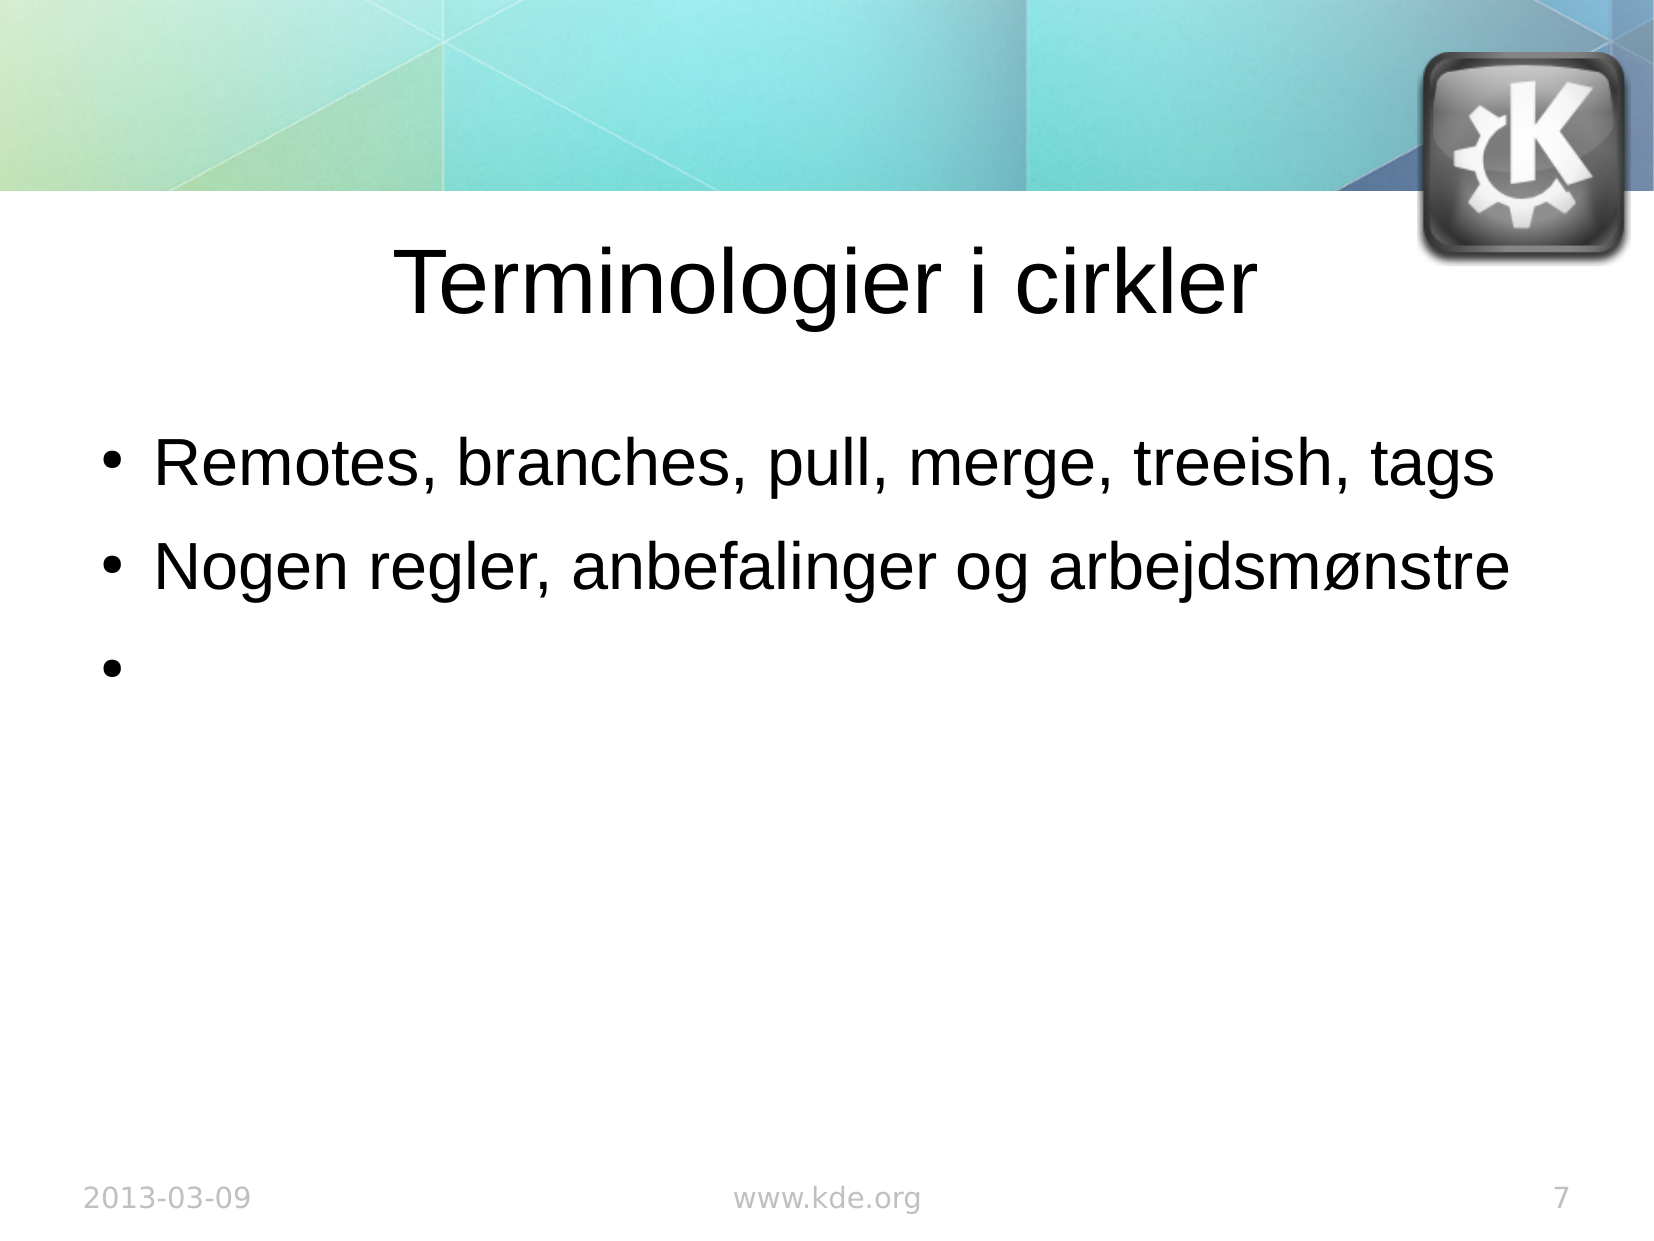

# Terminologier i cirkler
Remotes, branches, pull, merge, treeish, tags
Nogen regler, anbefalinger og arbejdsmønstre
2013-03-09
www.kde.org
7